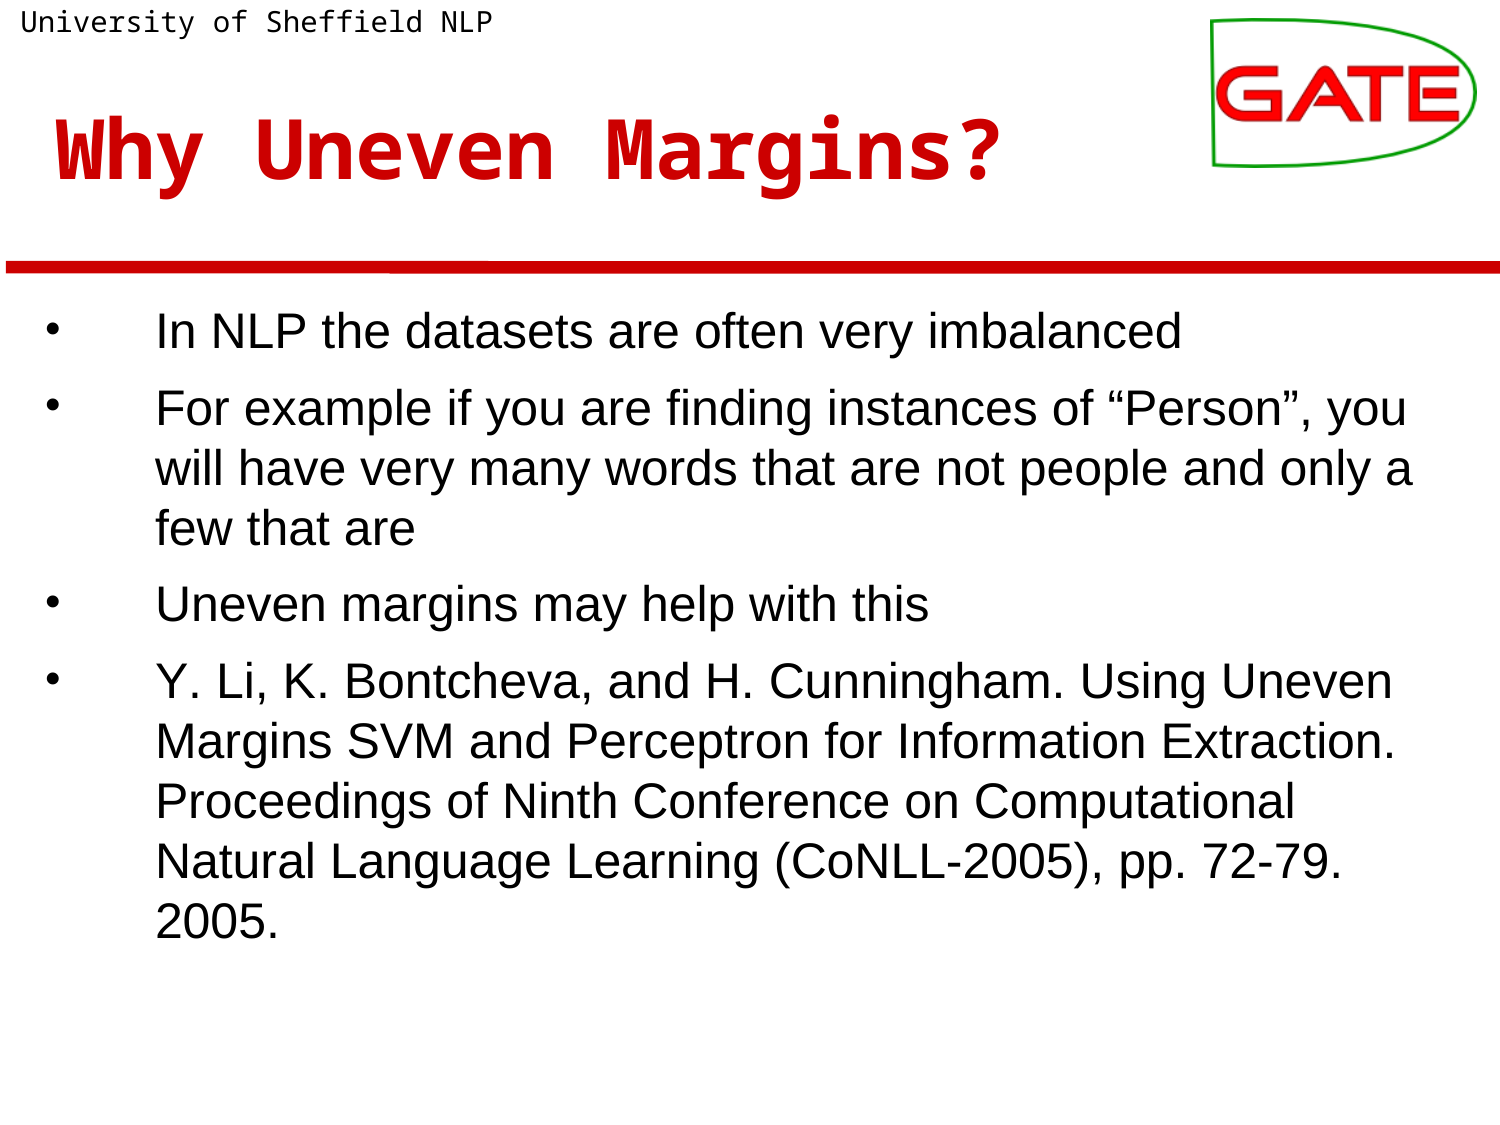

# Why Uneven Margins?
In NLP the datasets are often very imbalanced
For example if you are finding instances of “Person”, you will have very many words that are not people and only a few that are
Uneven margins may help with this
Y. Li, K. Bontcheva, and H. Cunningham. Using Uneven Margins SVM and Perceptron for Information Extraction. Proceedings of Ninth Conference on Computational Natural Language Learning (CoNLL-2005), pp. 72-79. 2005.